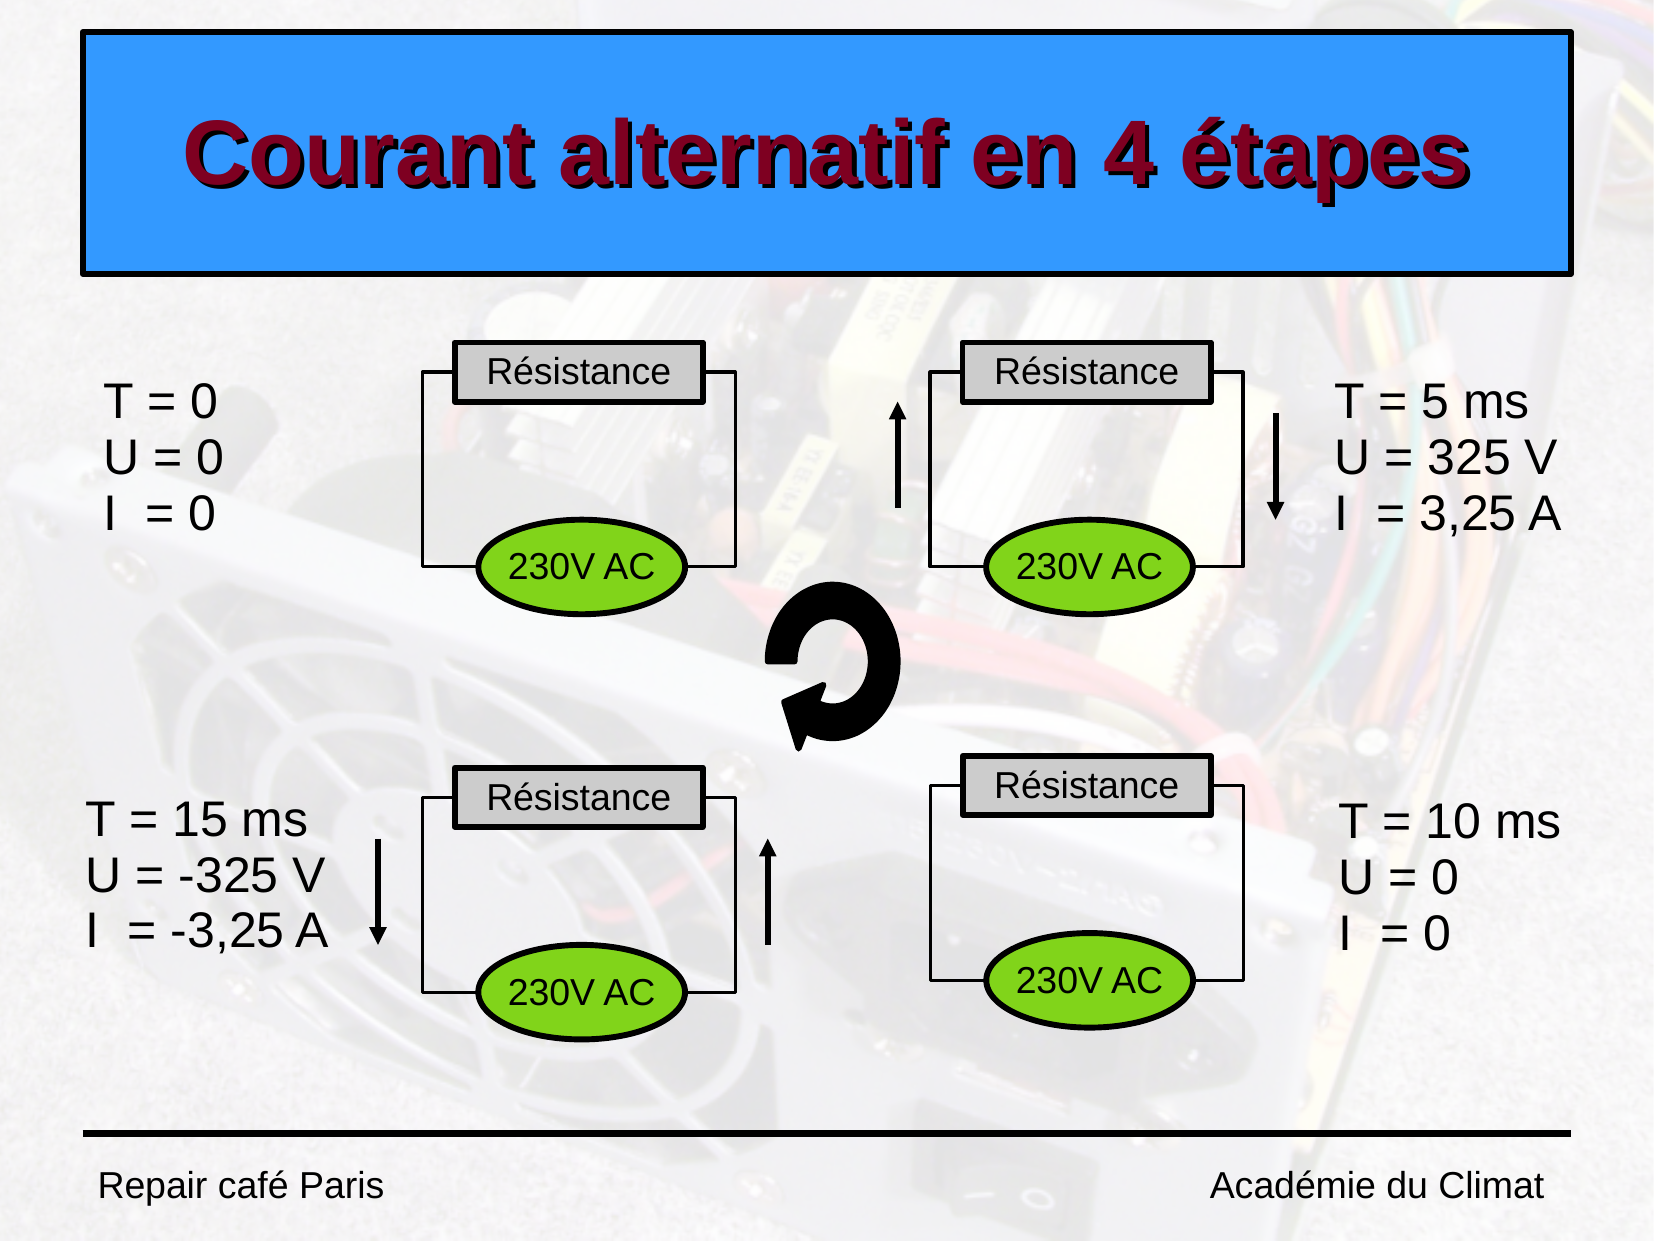

# Courant alternatif en 4 étapes
Résistance
Résistance
T = 0
U = 0
I = 0
T = 5 ms
U = 325 V
I = 3,25 A
230V AC
230V AC
Résistance
Résistance
T = 15 ms
U = -325 V
I = -3,25 A
T = 10 ms
U = 0
I = 0
230V AC
230V AC
Repair café Paris	Académie du Climat